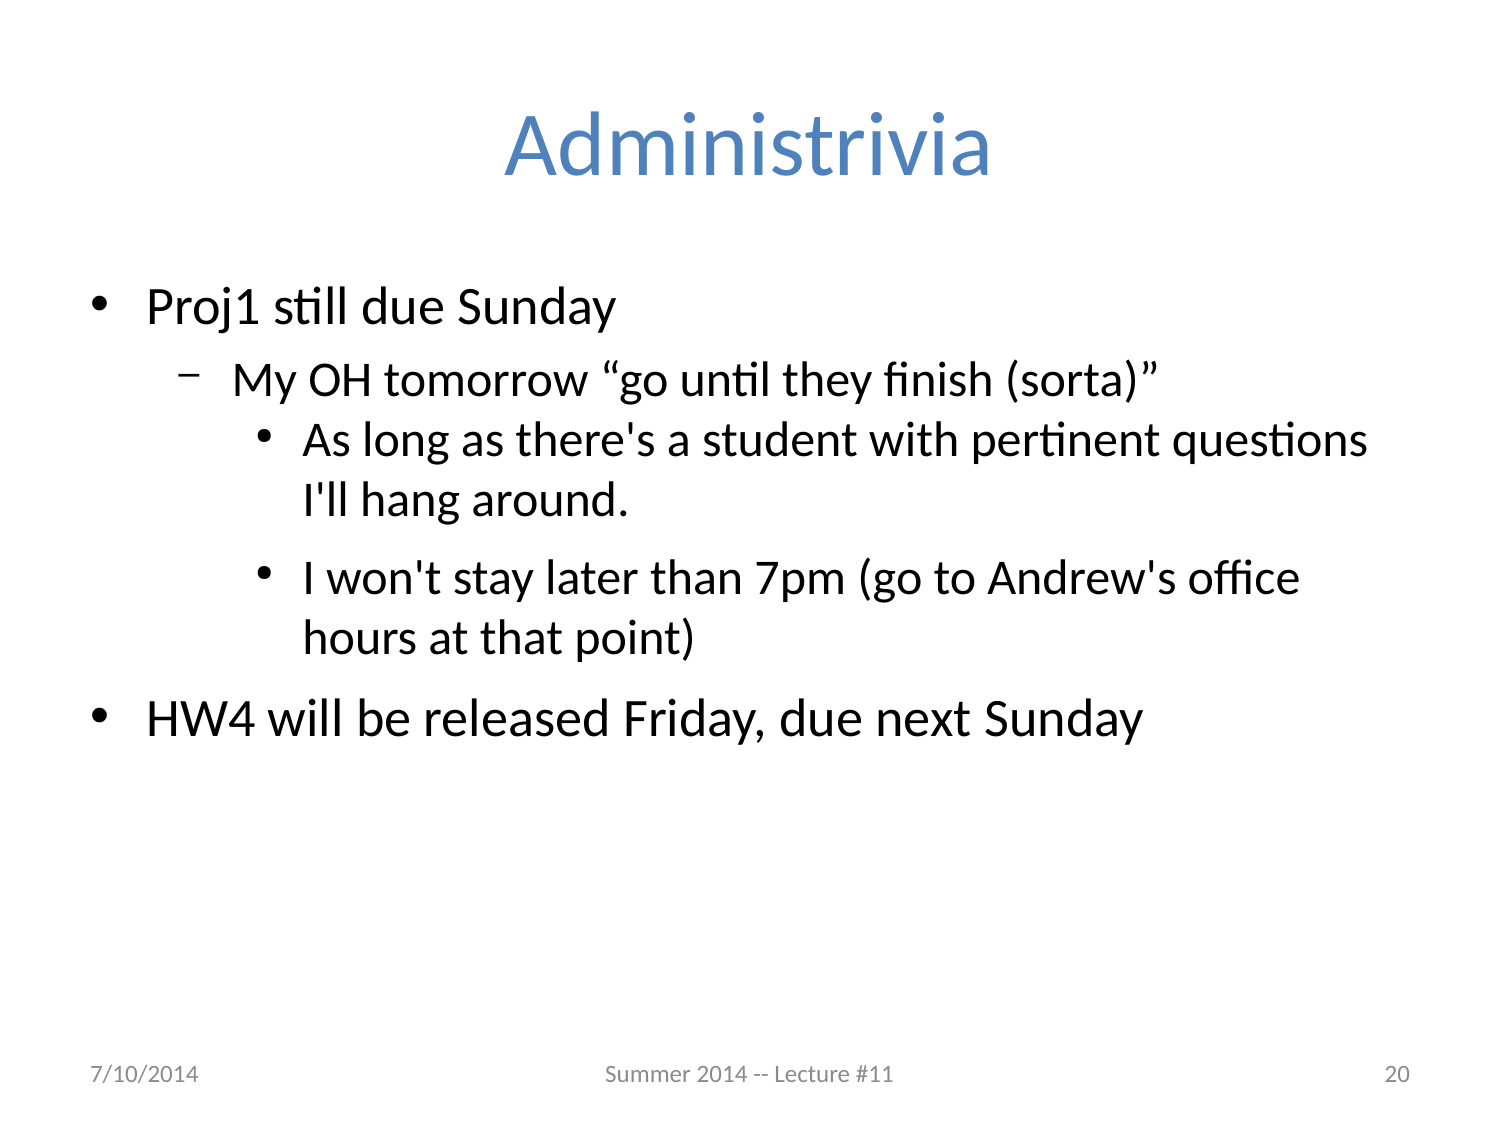

# Administrivia
Proj1 still due Sunday
My OH tomorrow “go until they finish (sorta)”
As long as there's a student with pertinent questions I'll hang around.
I won't stay later than 7pm (go to Andrew's office hours at that point)
HW4 will be released Friday, due next Sunday
7/10/2014
Summer 2014 -- Lecture #11